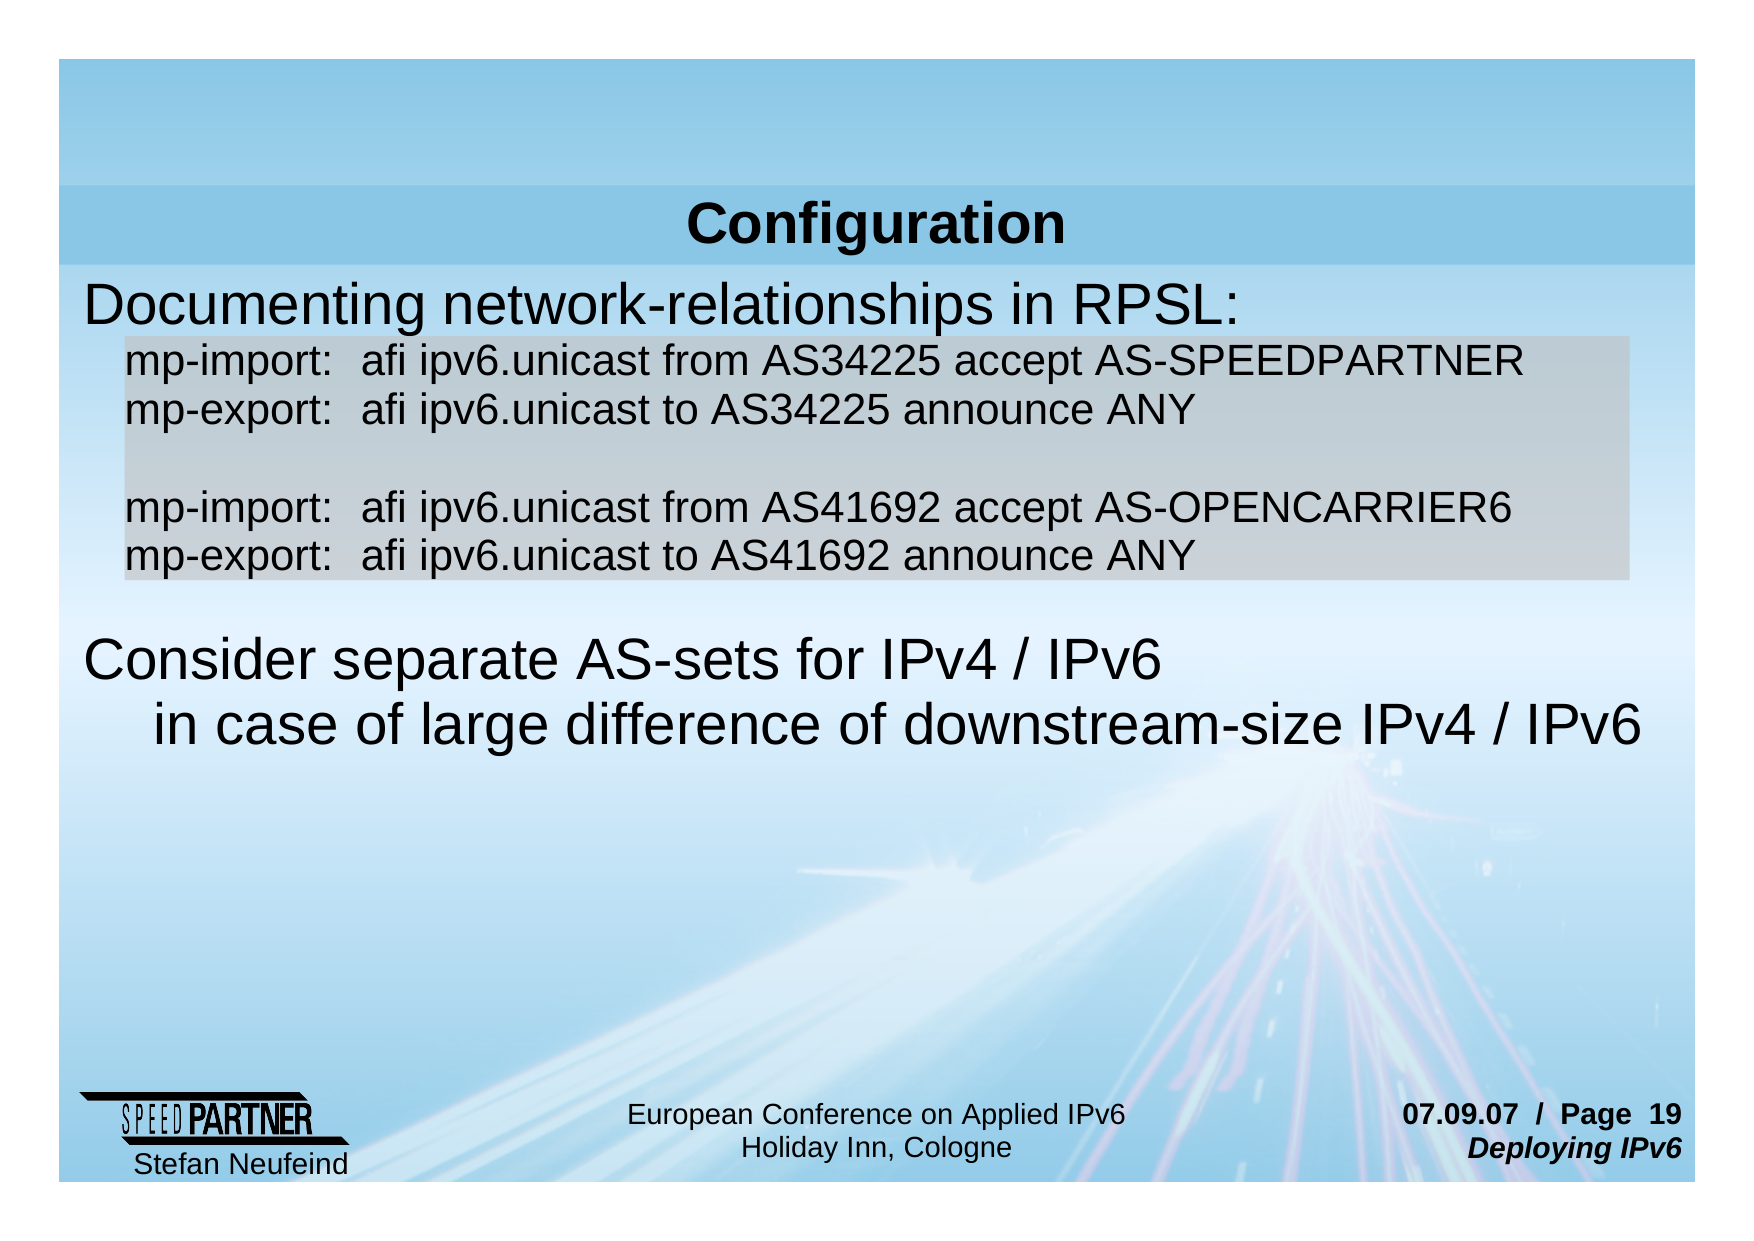

# Configuration
Documenting network-relationships in RPSL:
Consider separate AS-sets for IPv4 / IPv6
in case of large difference of downstream-size IPv4 / IPv6
mp-import:	afi ipv6.unicast from AS34225 accept AS-SPEEDPARTNER
mp-export:	afi ipv6.unicast to AS34225 announce ANY
mp-import:	afi ipv6.unicast from AS41692 accept AS-OPENCARRIER6
mp-export:	afi ipv6.unicast to AS41692 announce ANY